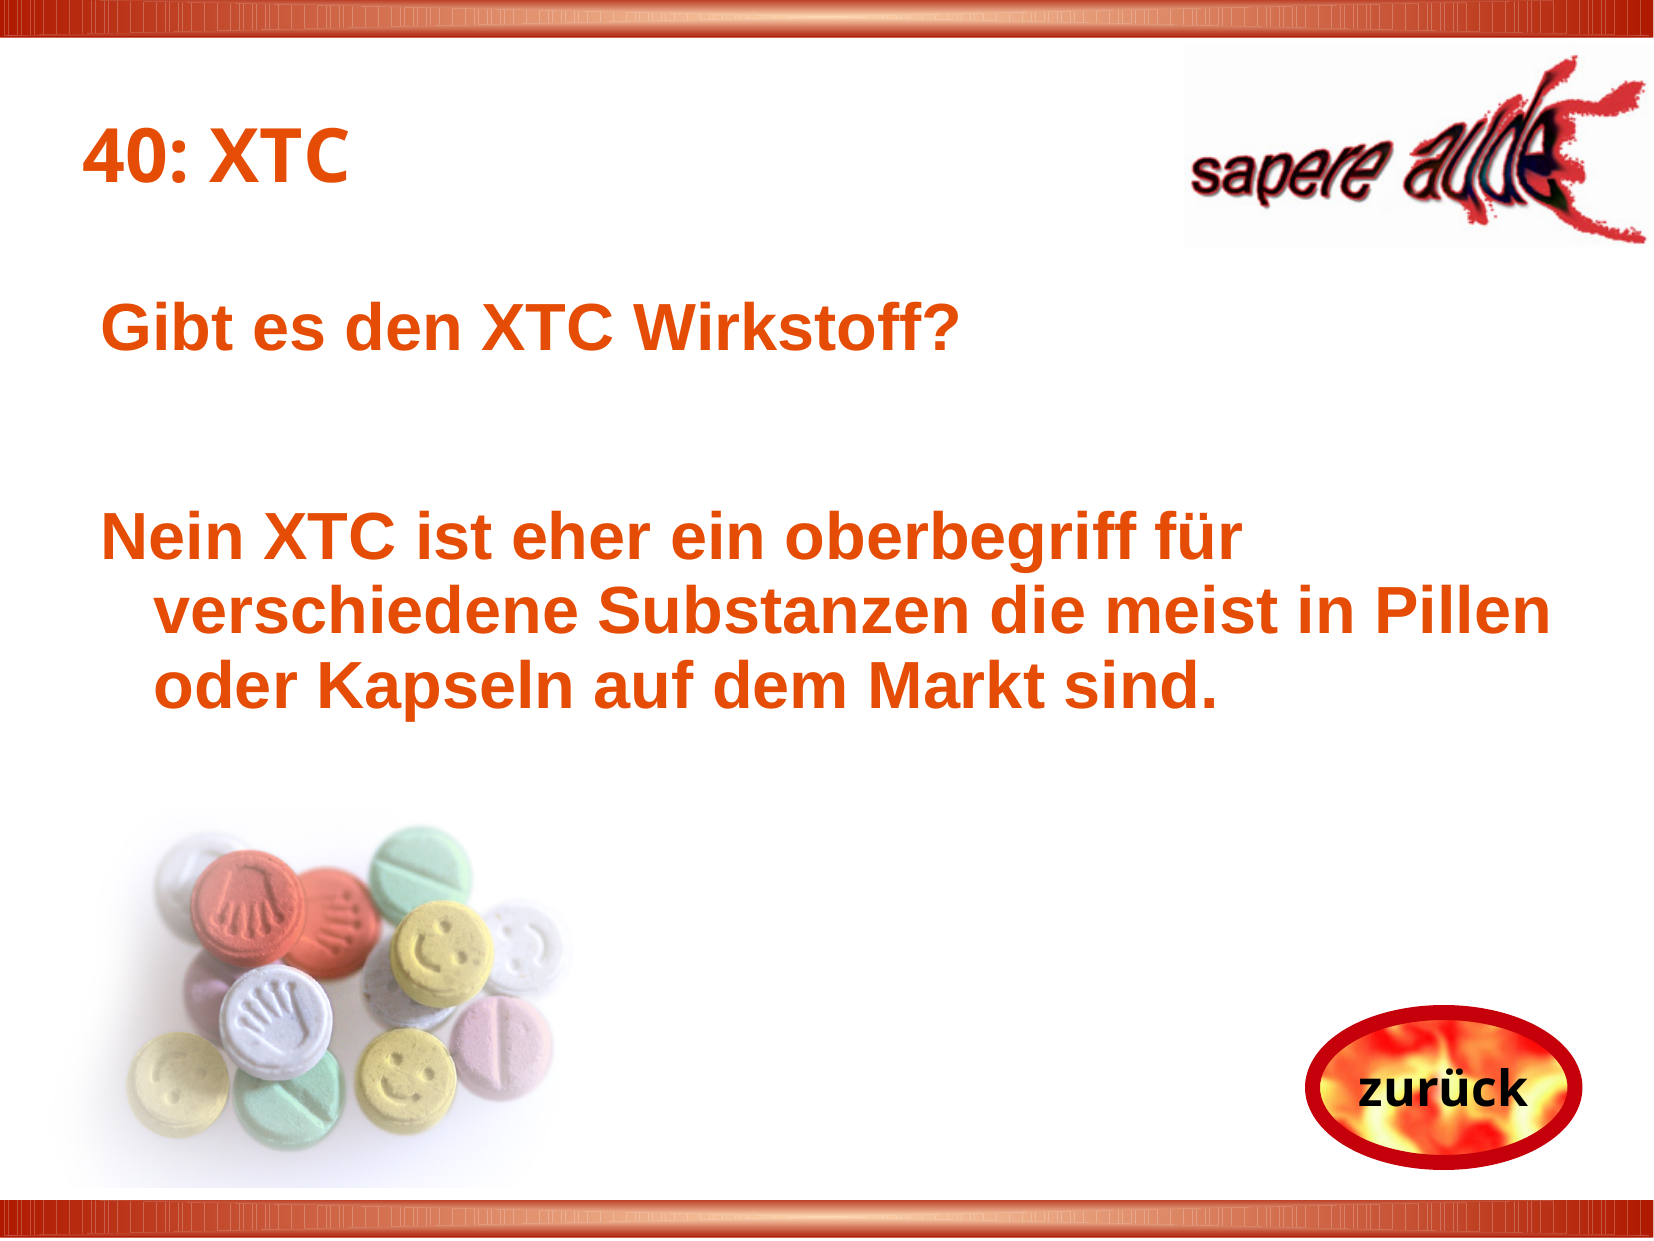

# 40: XTC
Gibt es den XTC Wirkstoff?
Nein XTC ist eher ein oberbegriff für verschiedene Substanzen die meist in Pillen oder Kapseln auf dem Markt sind.